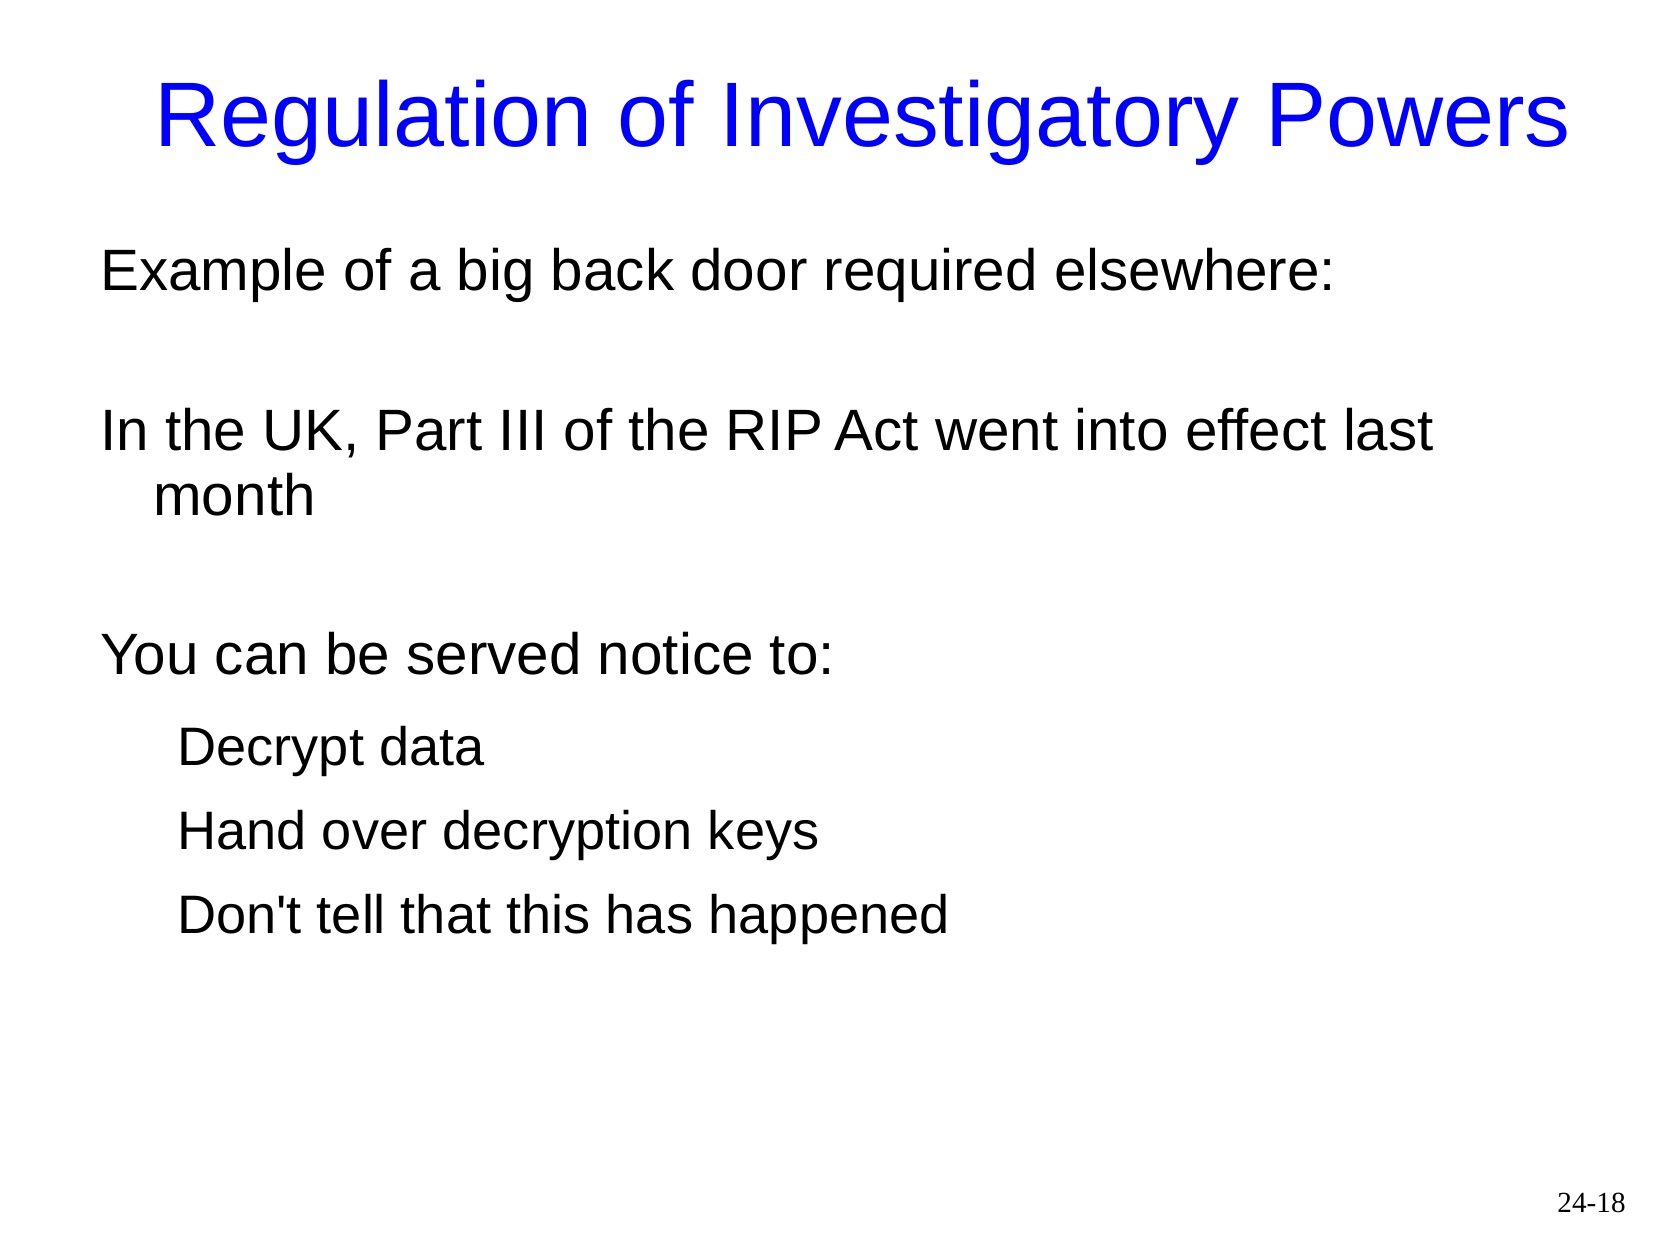

# Regulation of Investigatory Powers
Example of a big back door required elsewhere:
In the UK, Part III of the RIP Act went into effect last month
You can be served notice to:
Decrypt data
Hand over decryption keys
Don't tell that this has happened